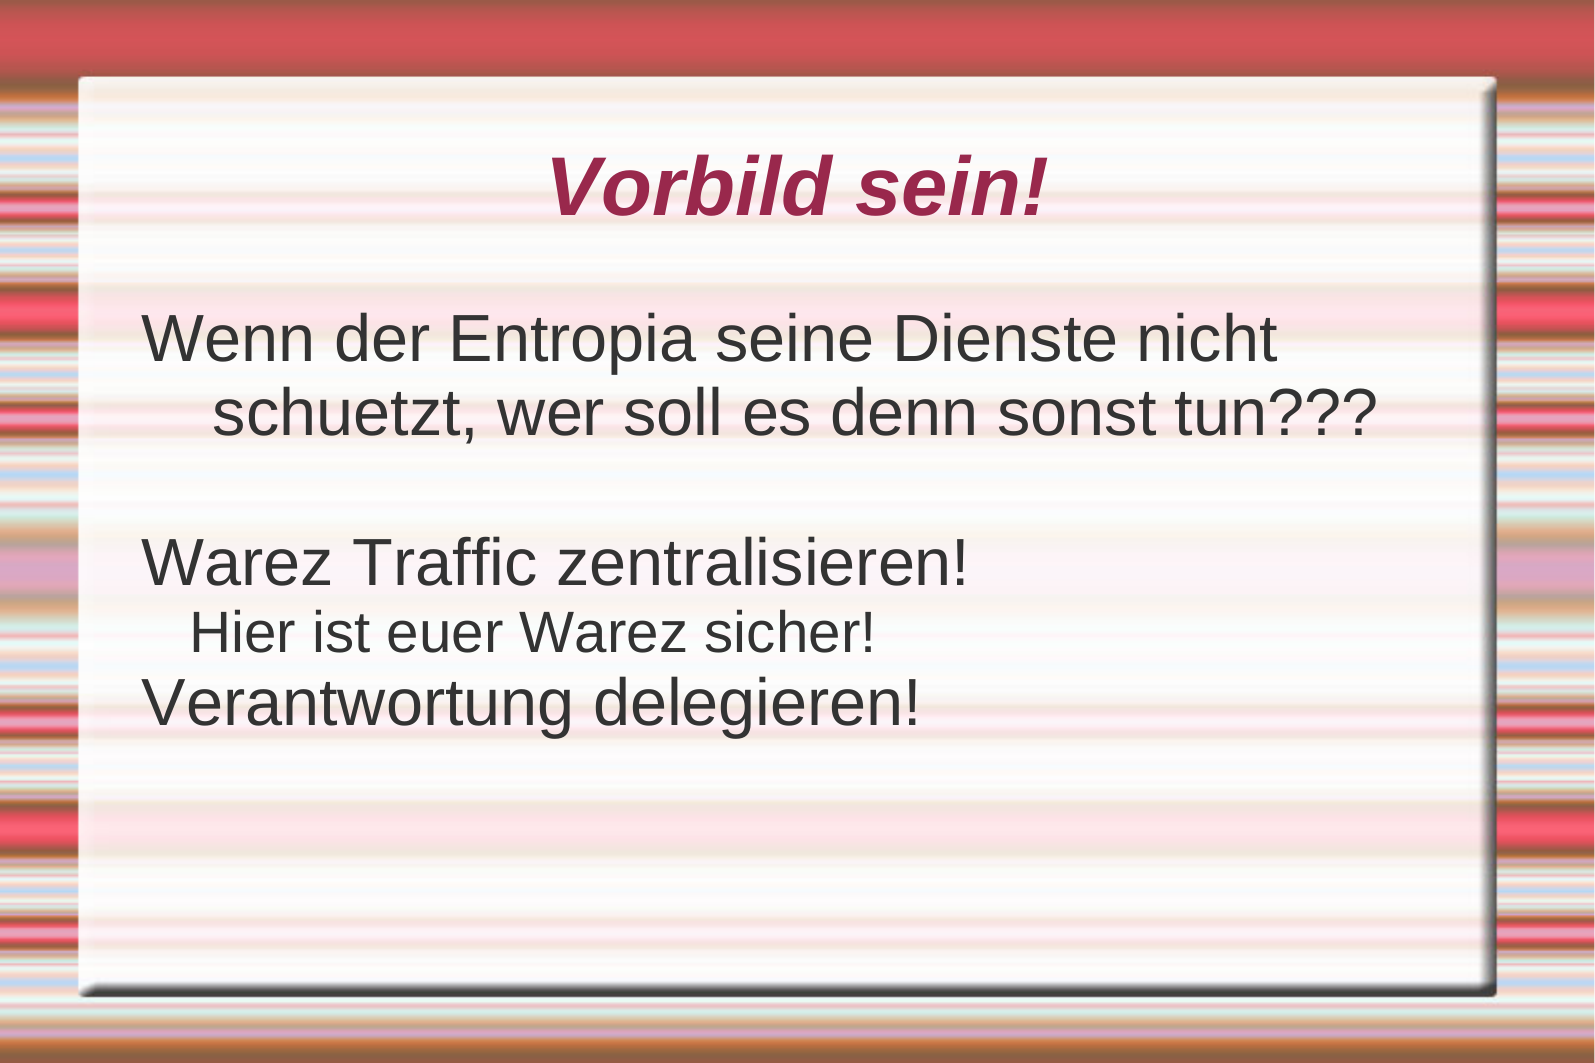

# Vorbild sein!
Wenn der Entropia seine Dienste nicht
schuetzt, wer soll es denn sonst tun???
Warez Traffic zentralisieren!
Hier ist euer Warez sicher!
Verantwortung delegieren!